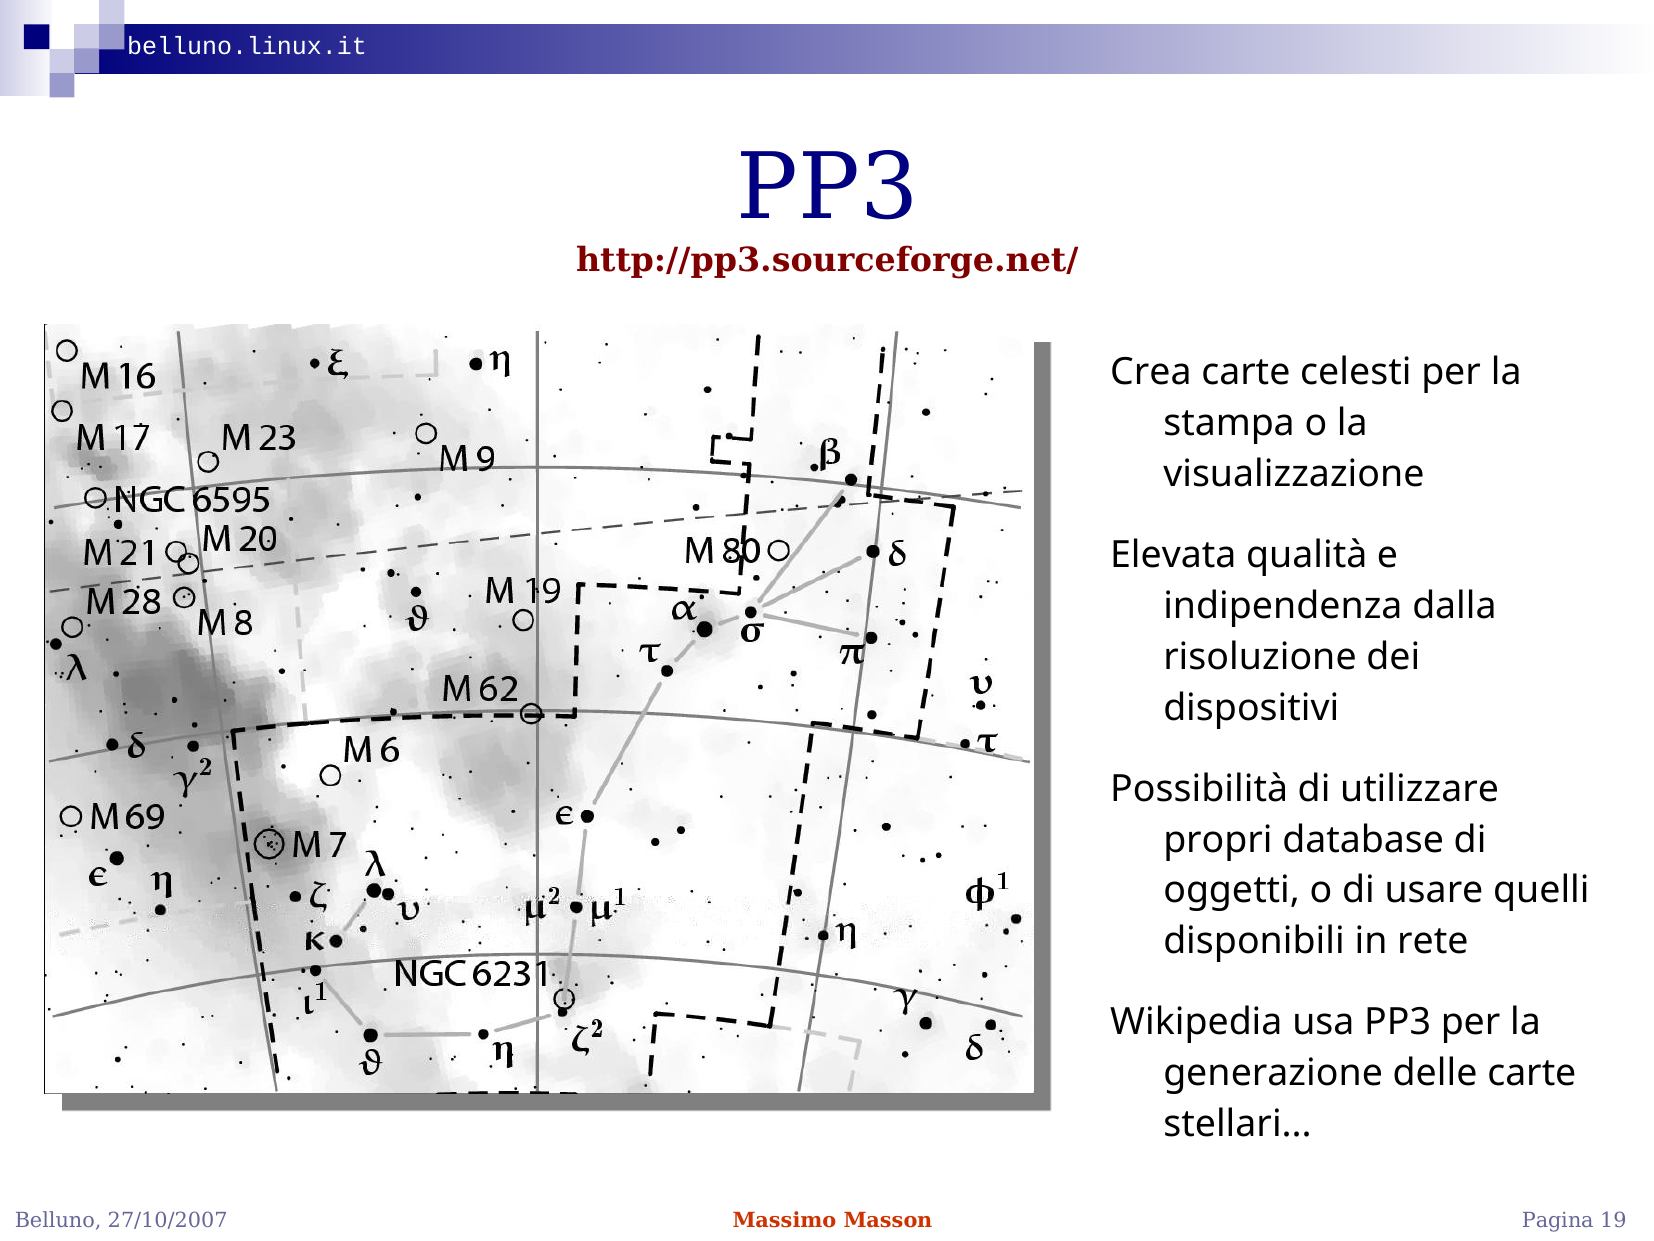

# PP3 http://pp3.sourceforge.net/
Crea carte celesti per la stampa o la visualizzazione
Elevata qualità e indipendenza dalla risoluzione dei dispositivi
Possibilità di utilizzare propri database di oggetti, o di usare quelli disponibili in rete
Wikipedia usa PP3 per la generazione delle carte stellari...